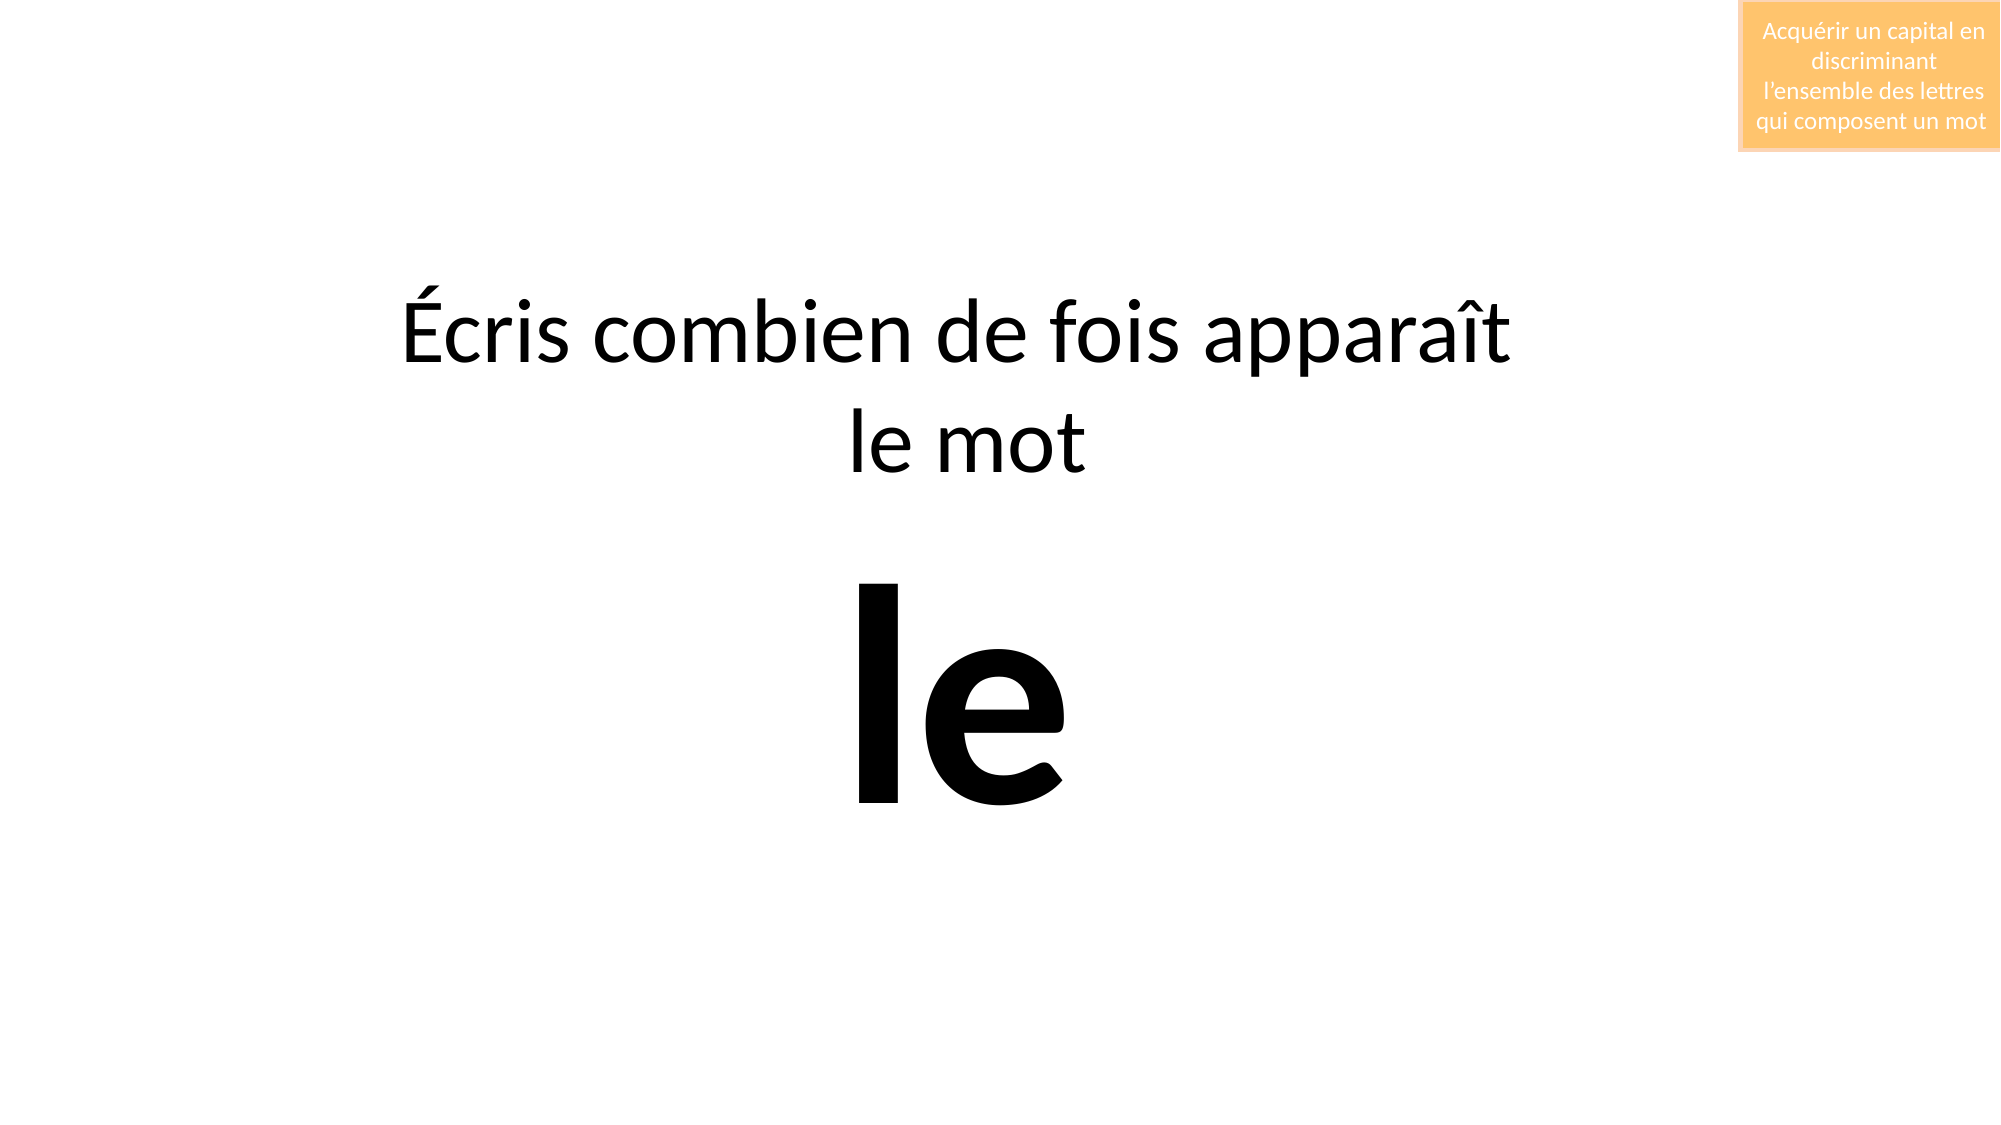

Acquérir un capital en discriminant l’ensemble des lettres qui composent un mot
# Écris combien de fois apparaît le mot le